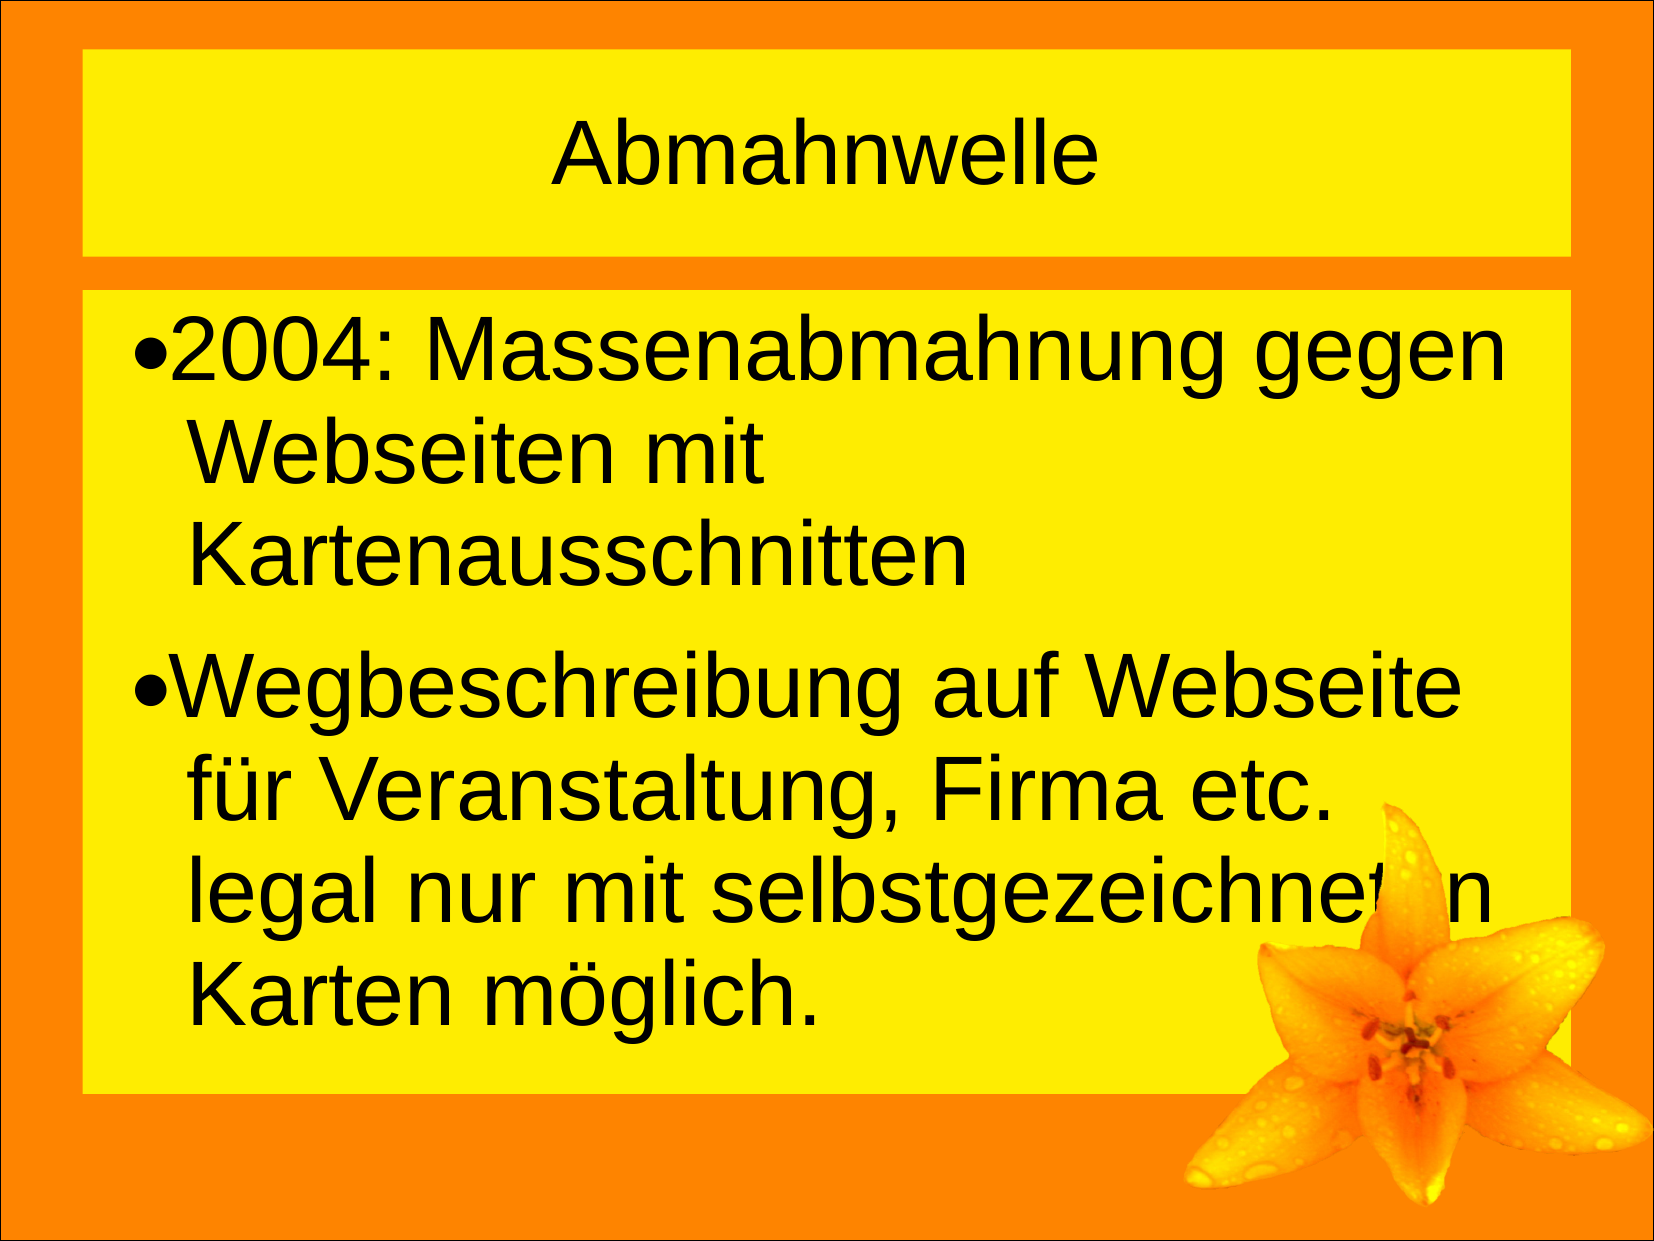

Abmahnwelle
2004: Massenabmahnung gegen Webseiten mit Kartenausschnitten
Wegbeschreibung auf Webseite für Veranstaltung, Firma etc. legal nur mit selbstgezeichneten
Karten möglich.